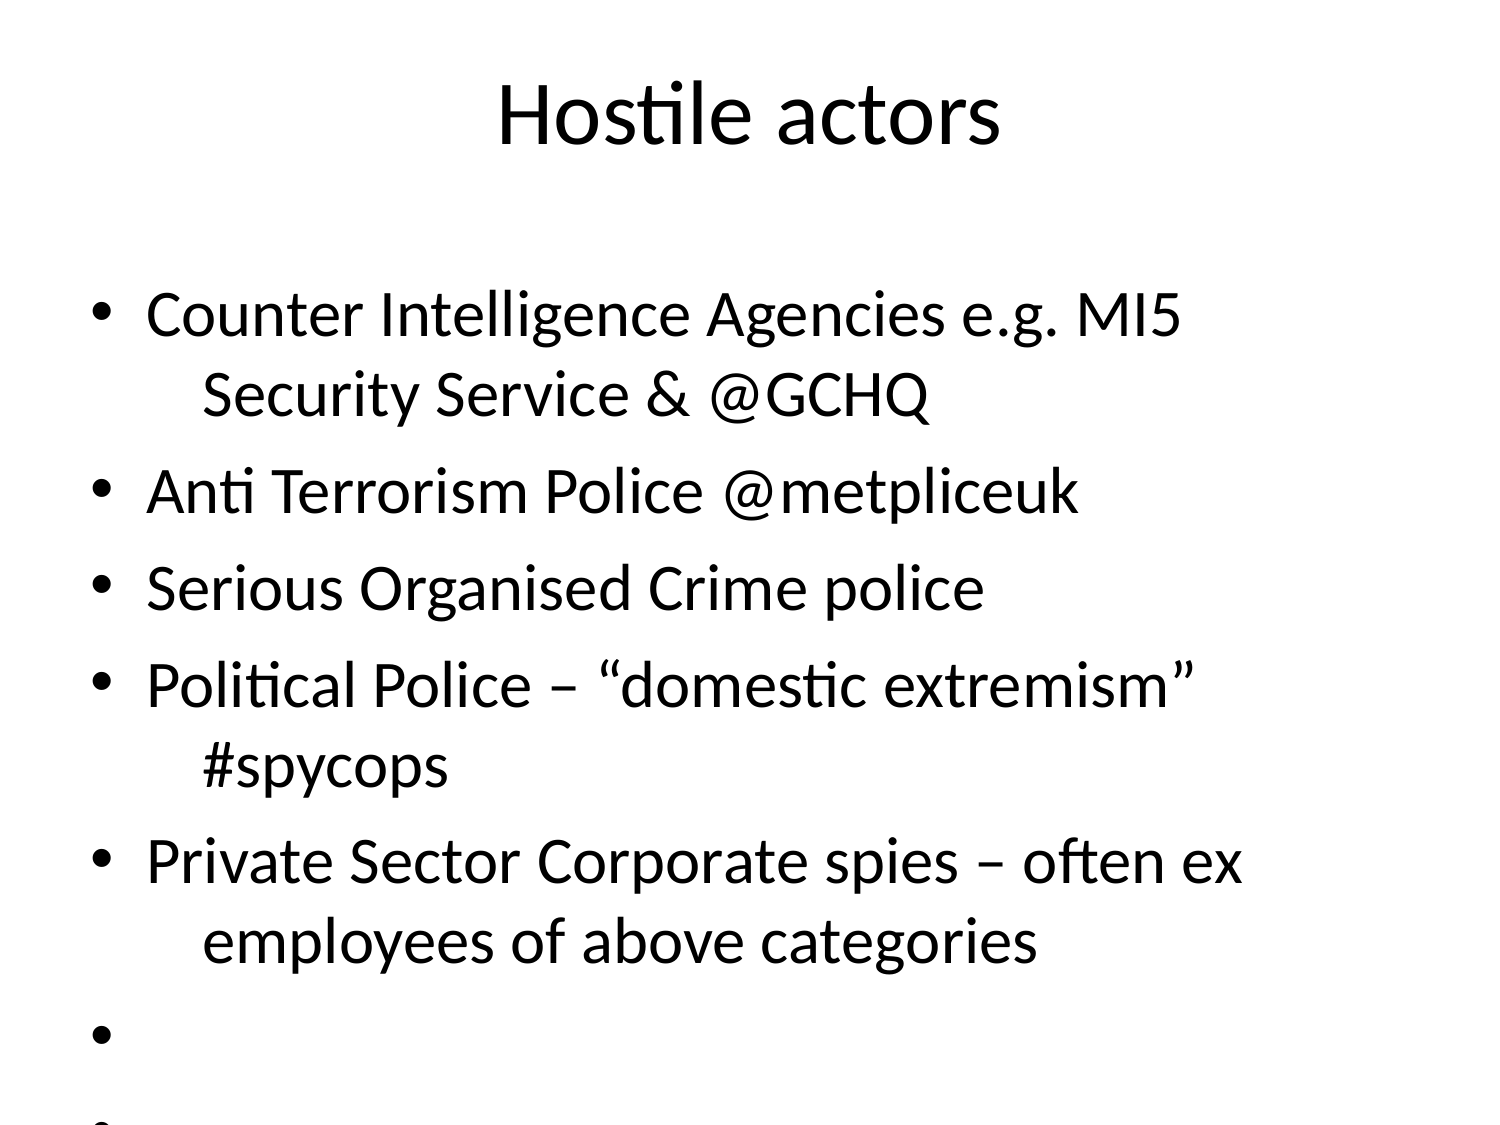

# Hostile actors
Counter Intelligence Agencies e.g. MI5 Security Service & @GCHQ
Anti Terrorism Police @metpliceuk
Serious Organised Crime police
Political Police – “domestic extremism” #spycops
Private Sector Corporate spies – often ex employees of above categories